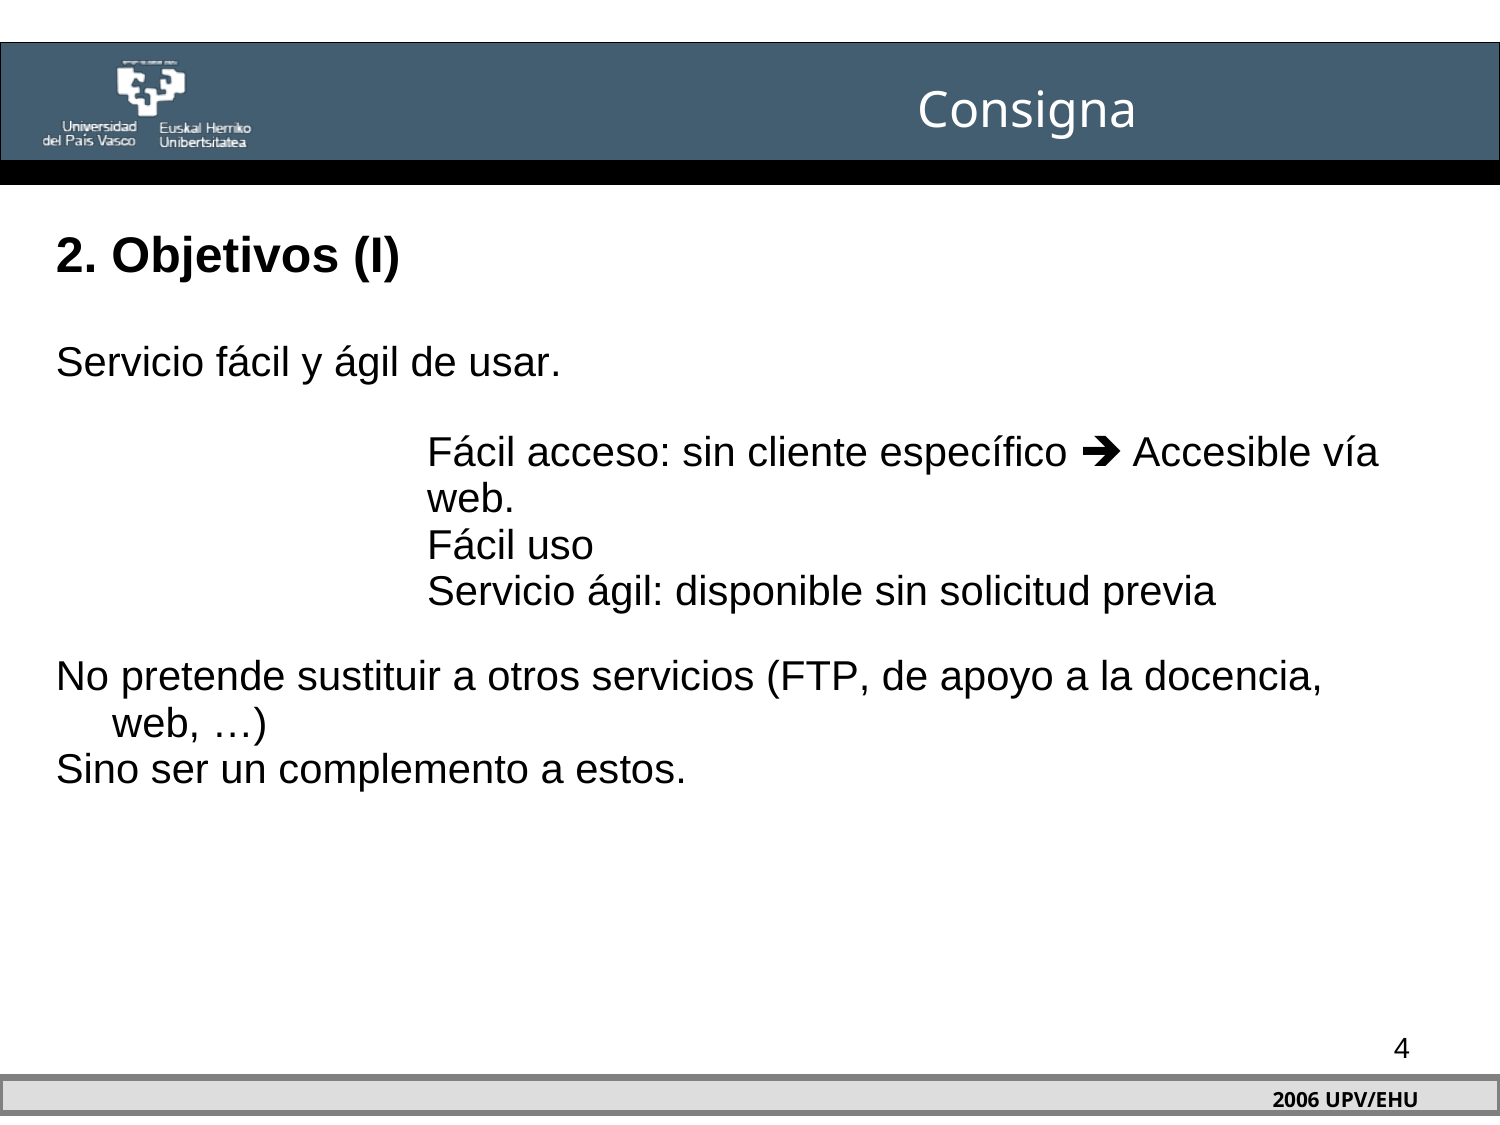

Consigna
2. Objetivos (I)
Servicio fácil y ágil de usar.
Fácil acceso: sin cliente específico  Accesible vía web.
Fácil uso
Servicio ágil: disponible sin solicitud previa
No pretende sustituir a otros servicios (FTP, de apoyo a la docencia, web, …)
Sino ser un complemento a estos.
4
2006 UPV/EHU